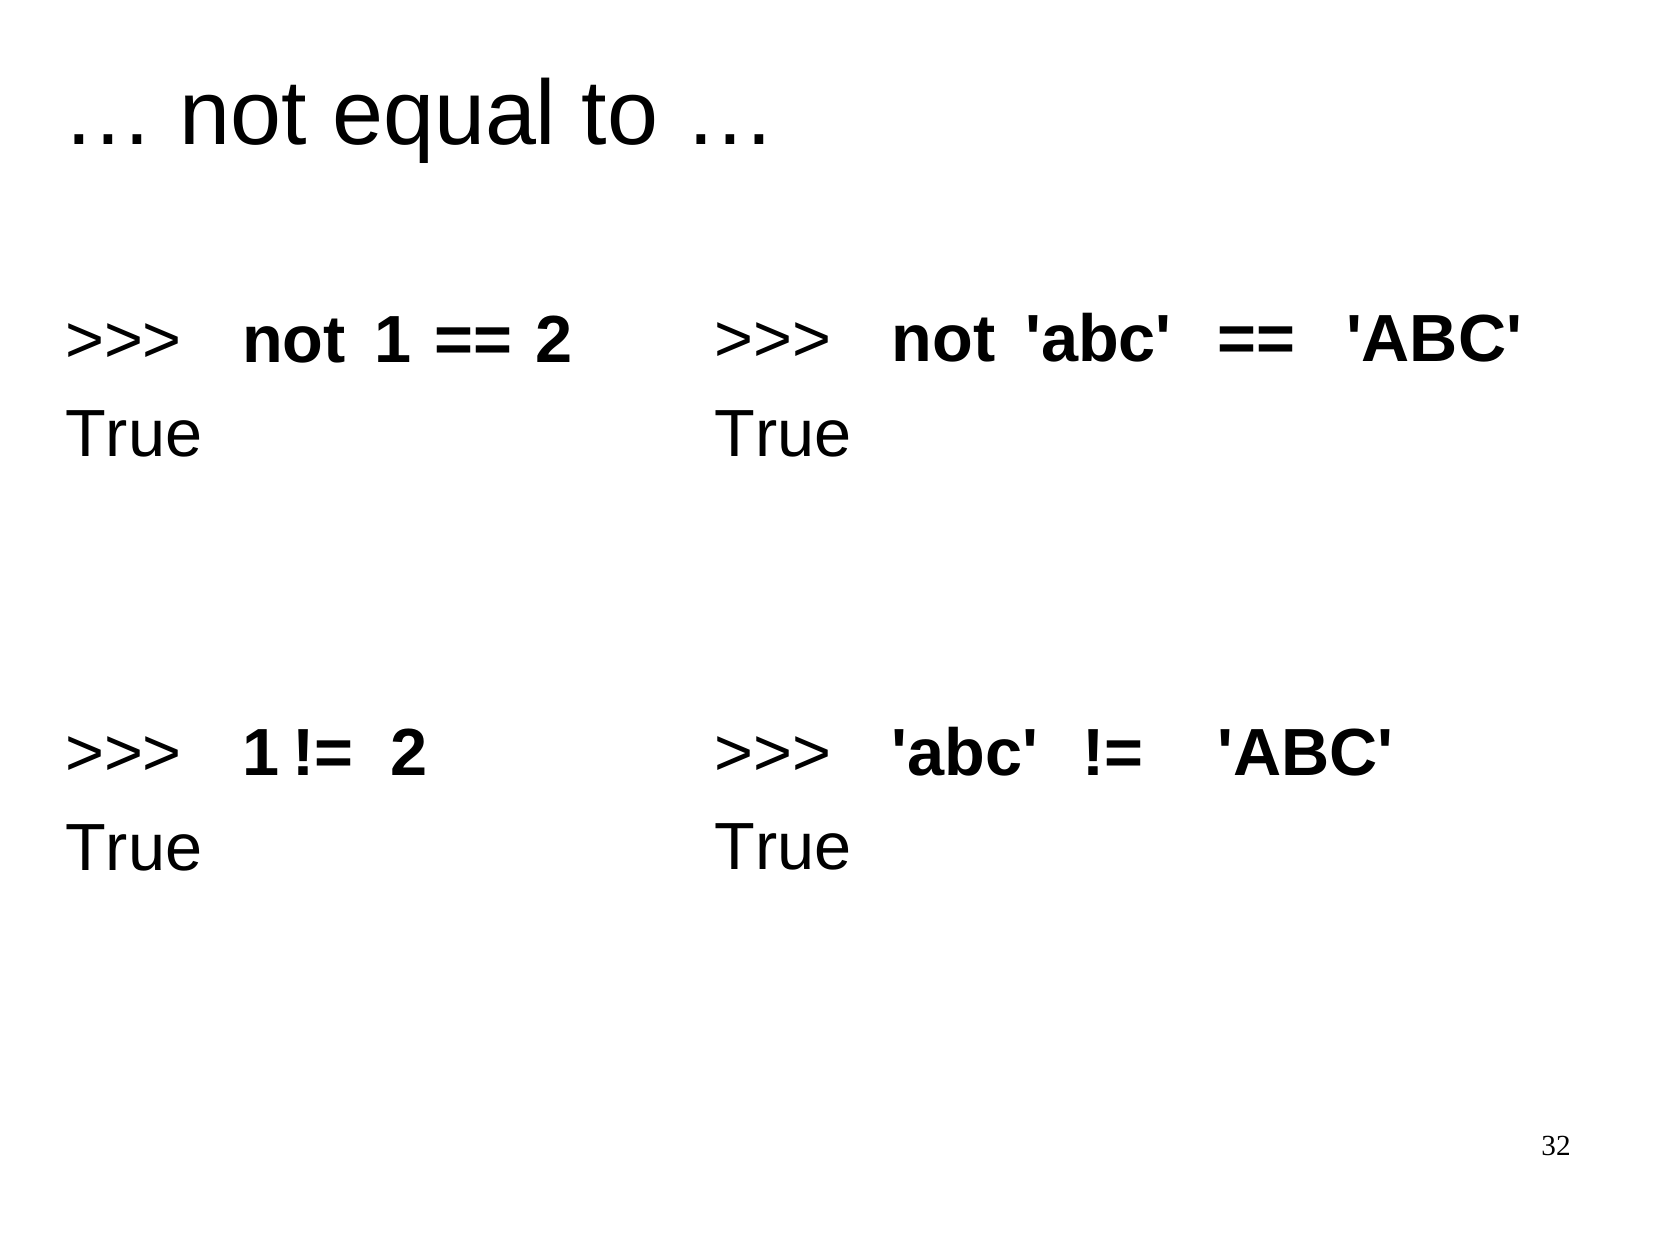

… not equal to …
>>>
not	'abc'	==	'ABC'
>>>
not	1	==	2
True
True
>>>
'abc'	!=	'ABC'
>>>
1	!=	2
True
True
32